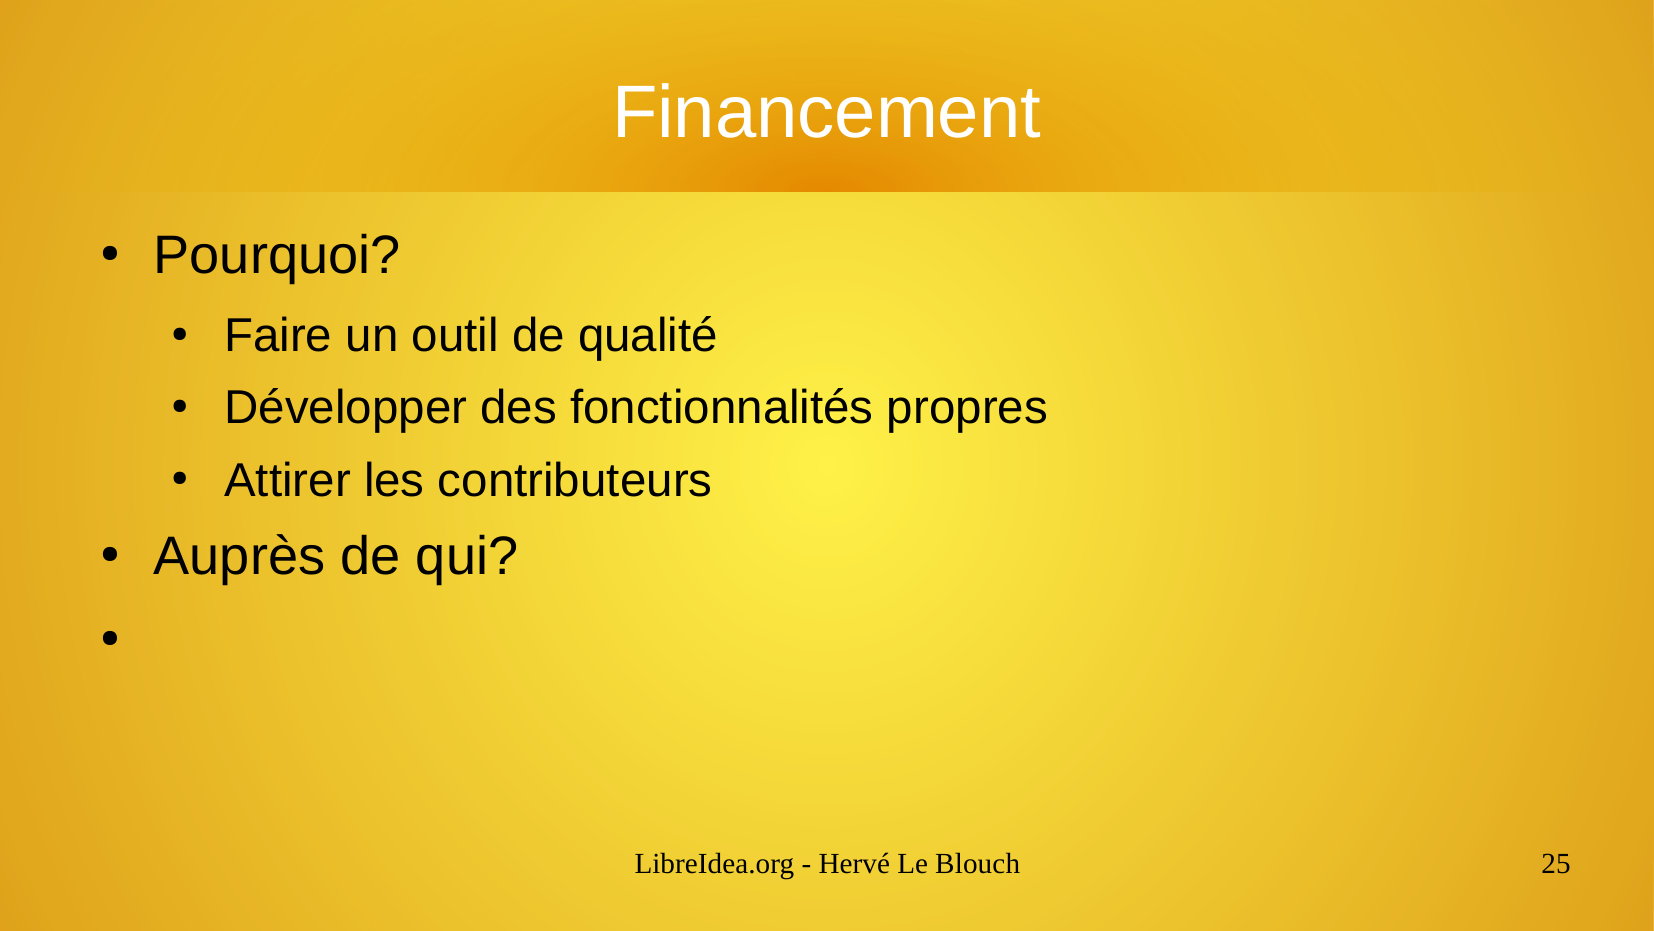

# Financement
Pourquoi?
Faire un outil de qualité
Développer des fonctionnalités propres
Attirer les contributeurs
Auprès de qui?
LibreIdea.org - Hervé Le Blouch
25